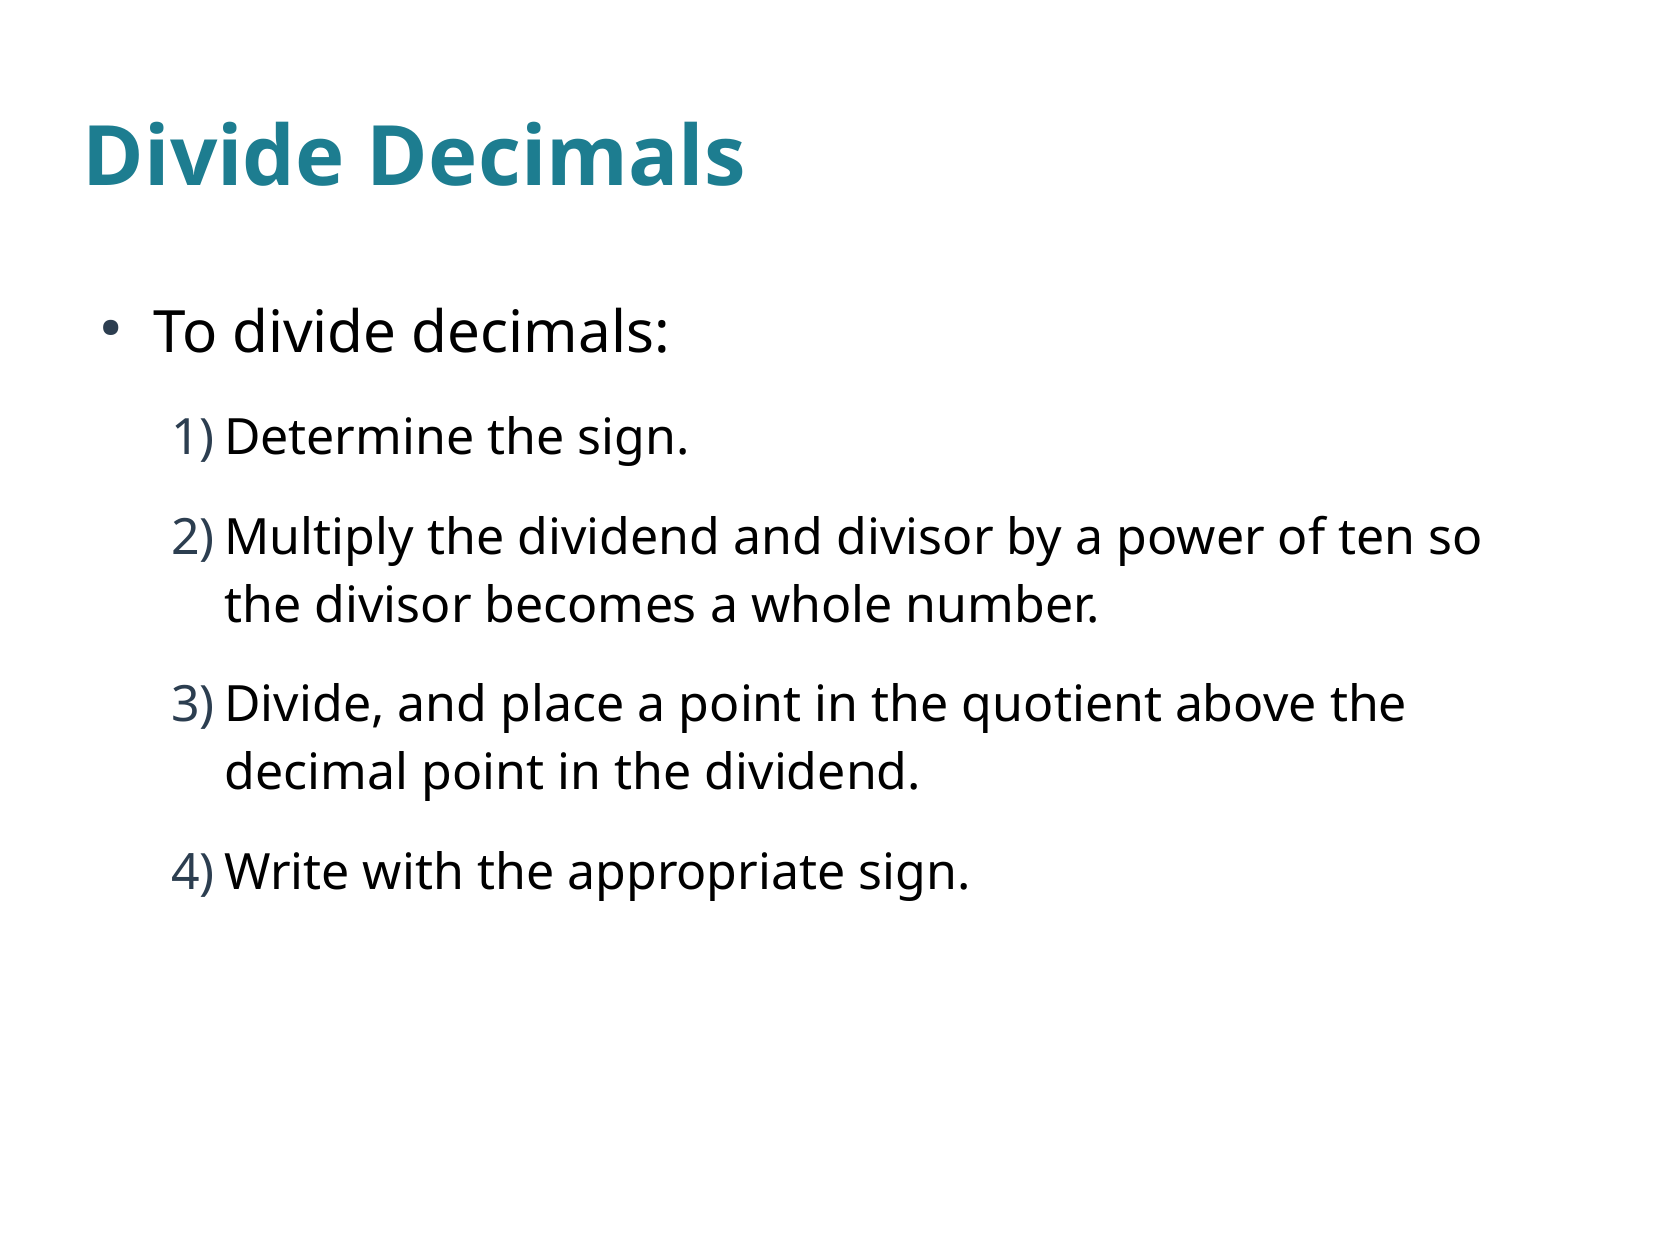

# Divide Decimals
To divide decimals:
Determine the sign.
Multiply the dividend and divisor by a power of ten so the divisor becomes a whole number.
Divide, and place a point in the quotient above the decimal point in the dividend.
Write with the appropriate sign.